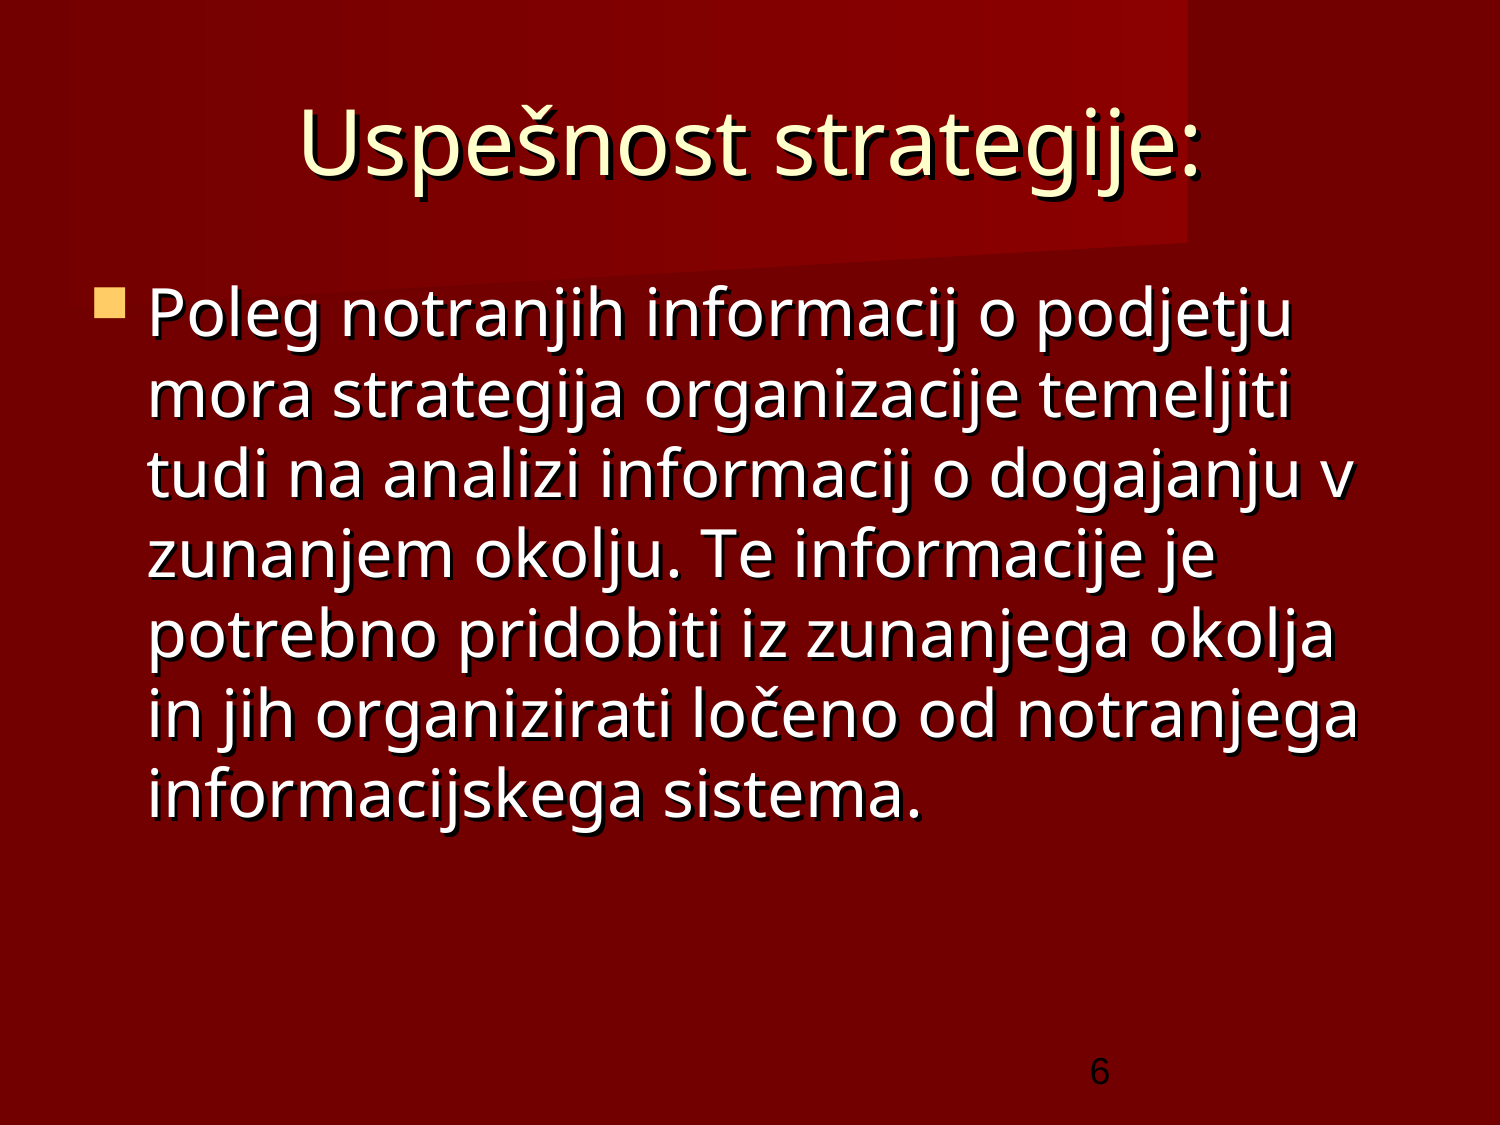

# Uspešnost strategije:
Poleg notranjih informacij o podjetju mora strategija organizacije temeljiti tudi na analizi informacij o dogajanju v zunanjem okolju. Te informacije je potrebno pridobiti iz zunanjega okolja in jih organizirati ločeno od notranjega informacijskega sistema.
6